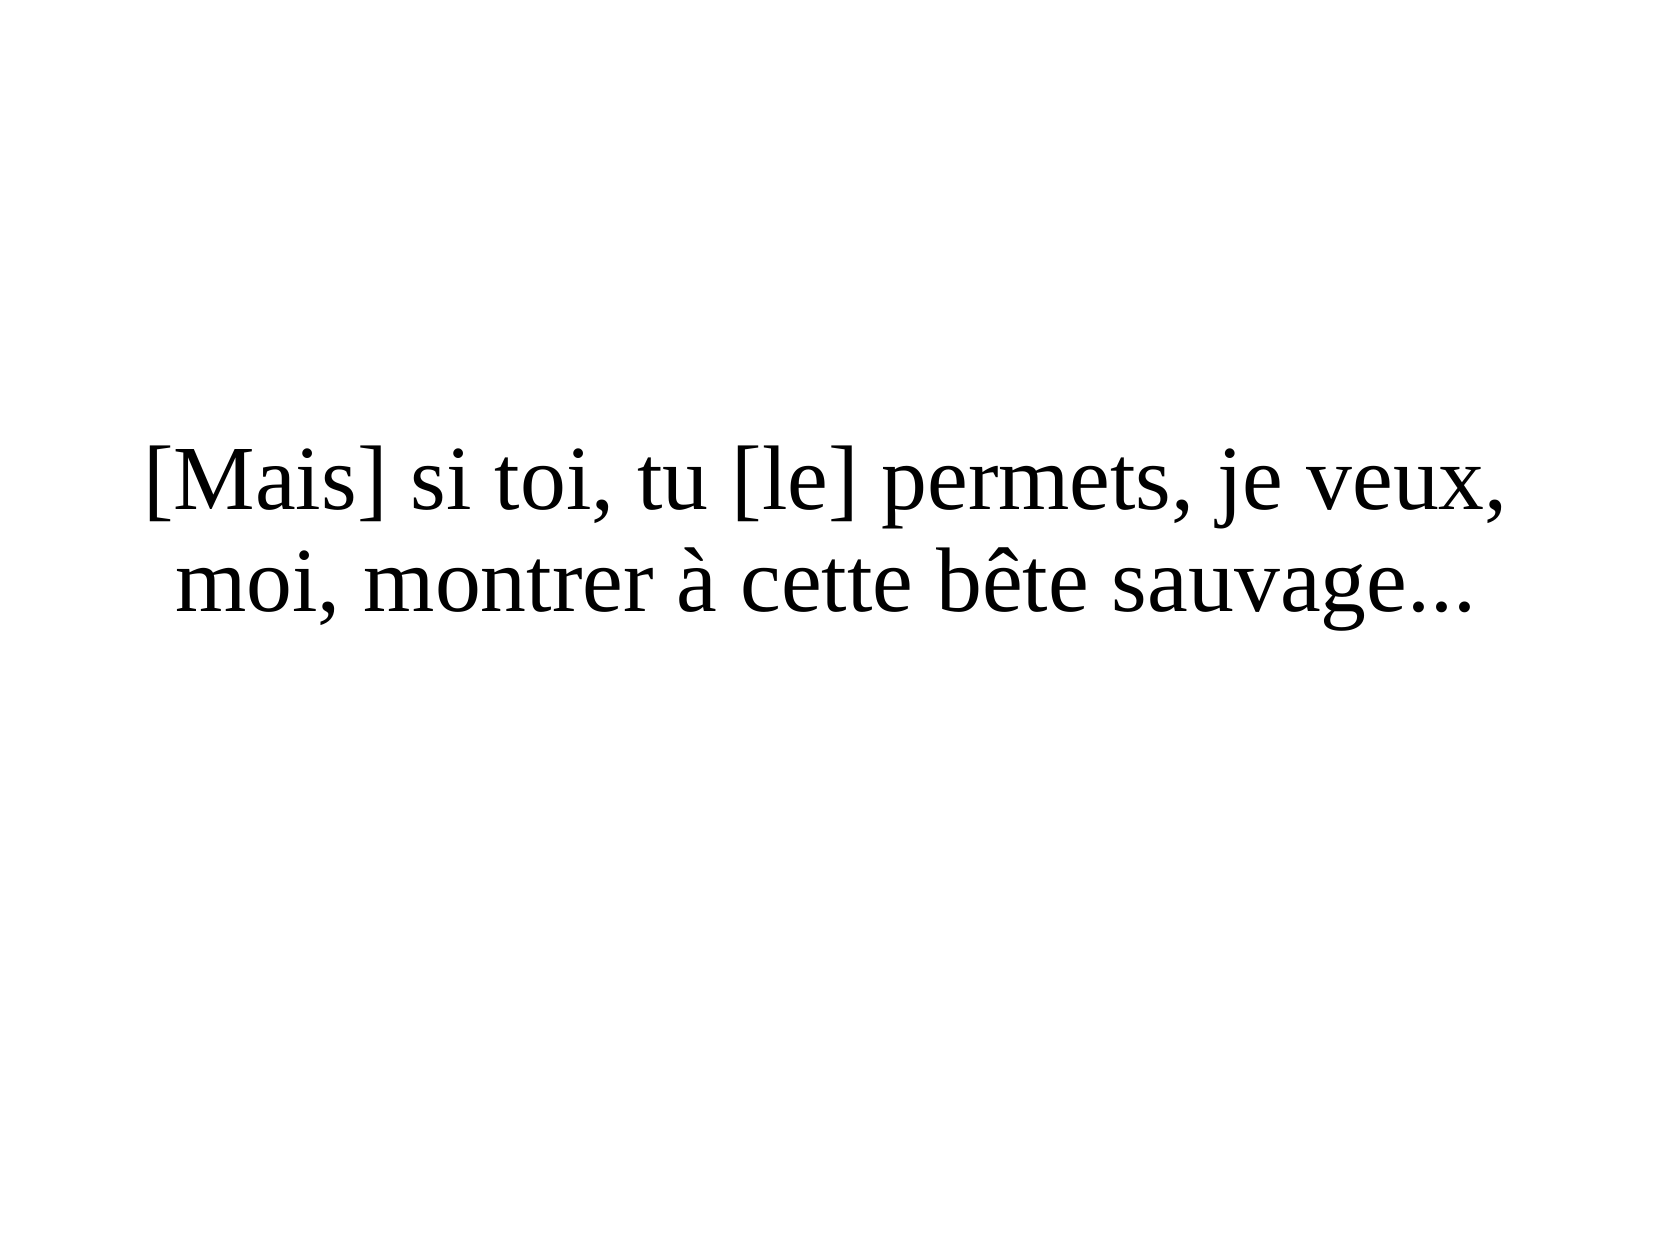

# [Mais] si toi, tu [le] permets, je veux, moi, montrer à cette bête sauvage...